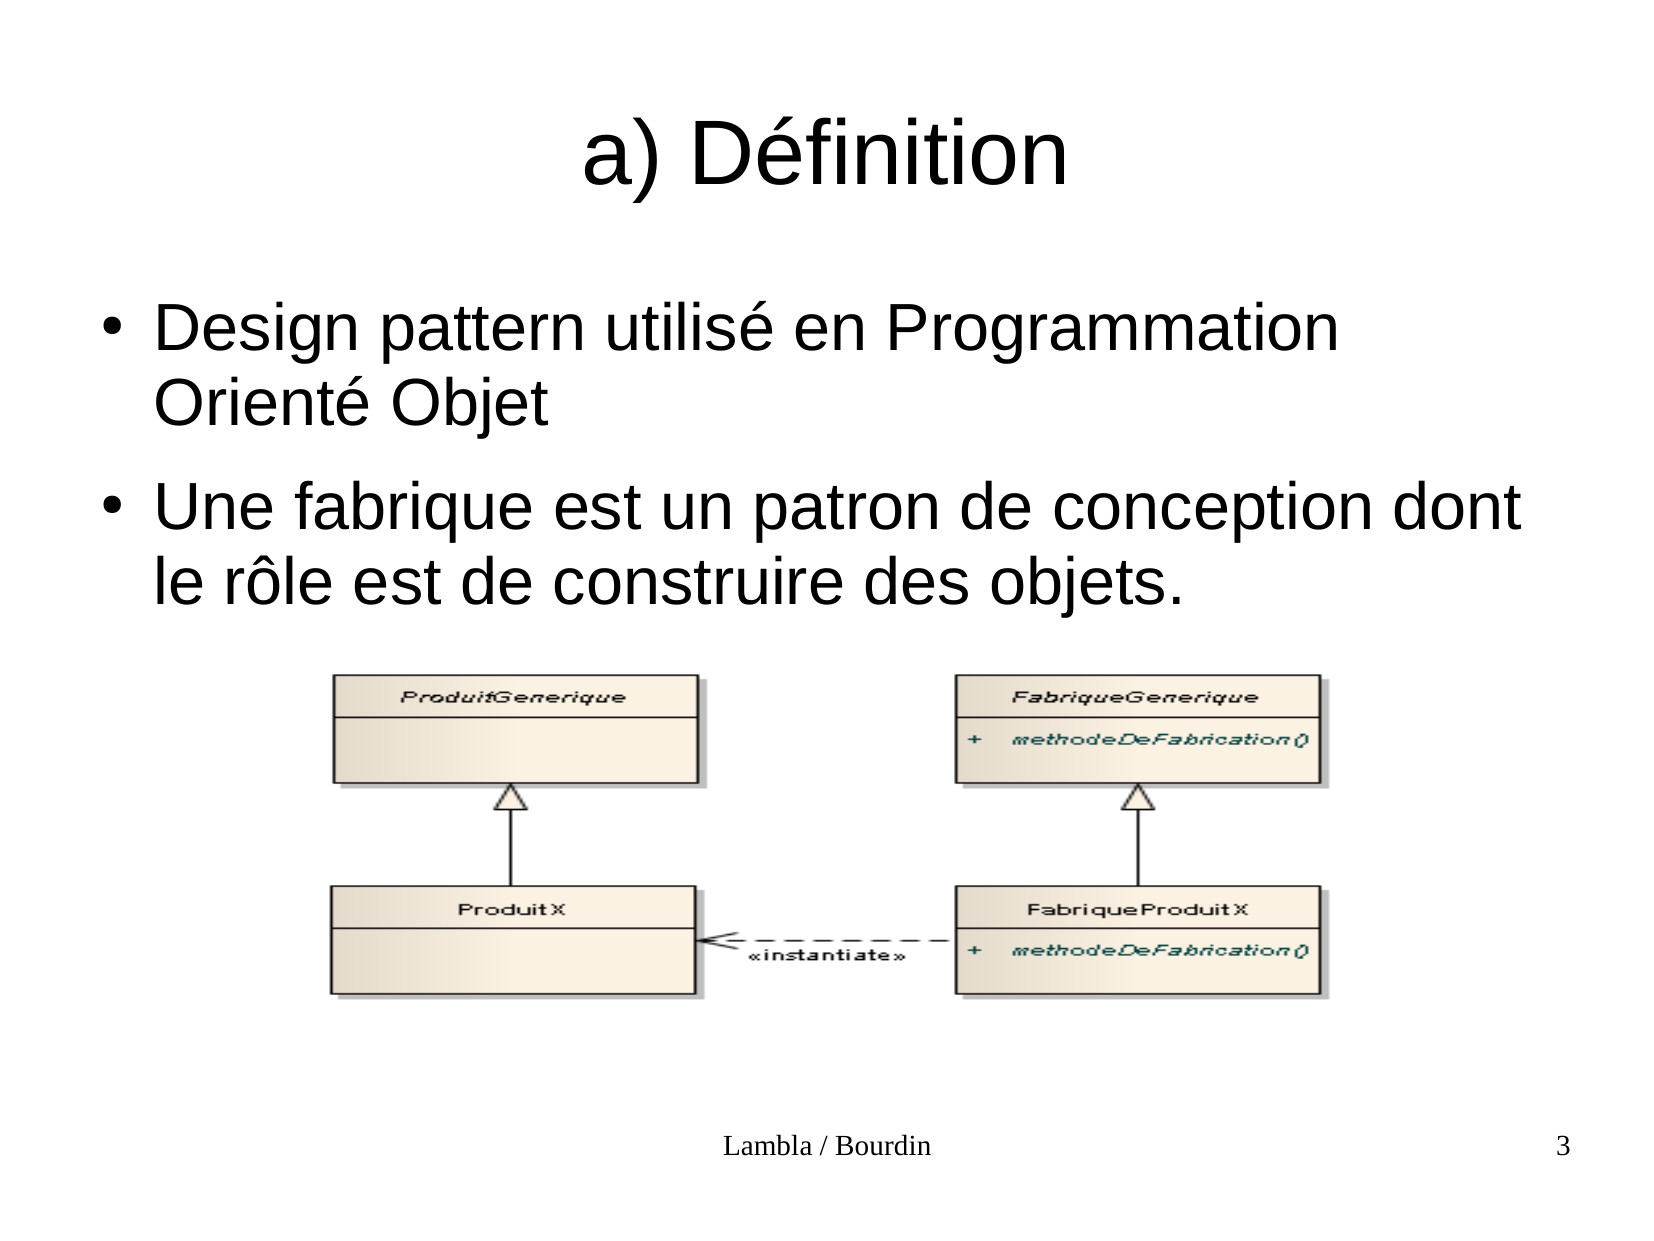

# a) Définition
Design pattern utilisé en Programmation Orienté Objet
Une fabrique est un patron de conception dont le rôle est de construire des objets.
Lambla / Bourdin
3